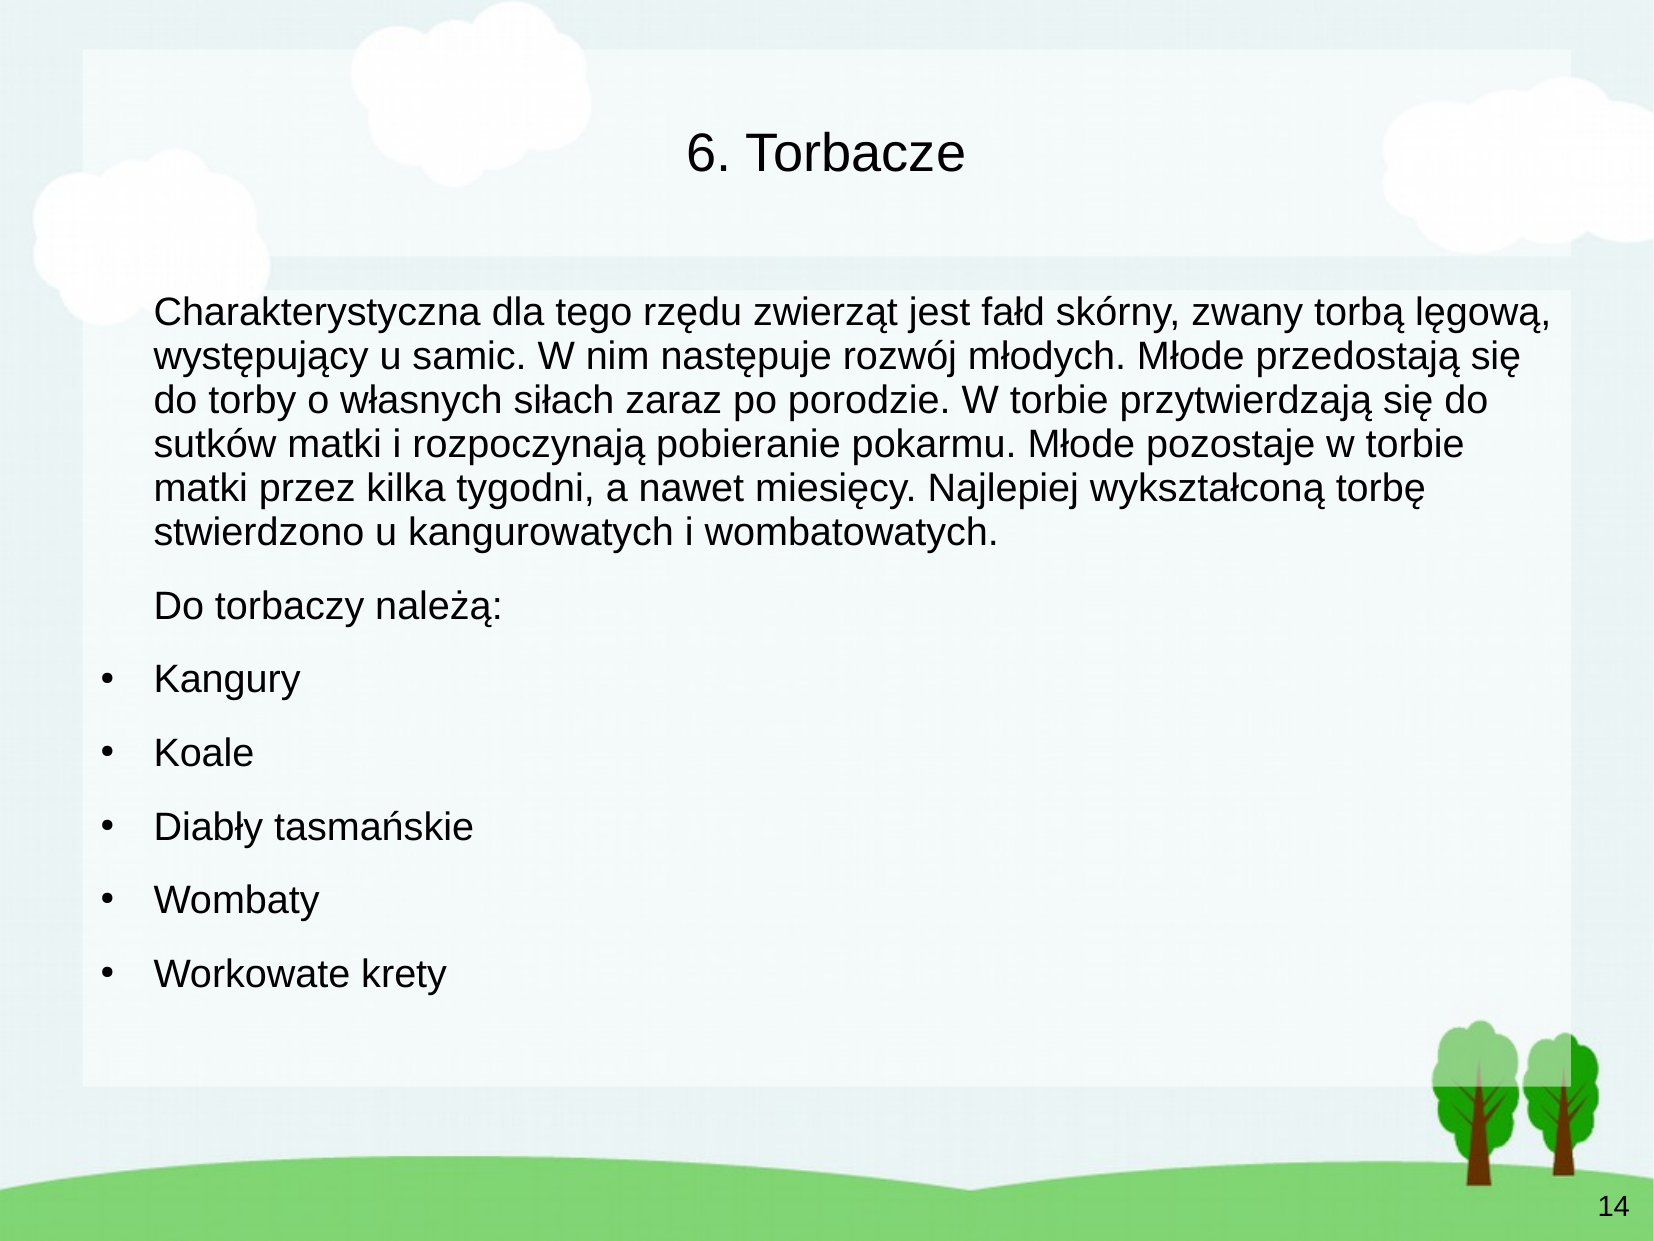

# 6. Torbacze
Charakterystyczna dla tego rzędu zwierząt jest fałd skórny, zwany torbą lęgową, występujący u samic. W nim następuje rozwój młodych. Młode przedostają się do torby o własnych siłach zaraz po porodzie. W torbie przytwierdzają się do sutków matki i rozpoczynają pobieranie pokarmu. Młode pozostaje w torbie matki przez kilka tygodni, a nawet miesięcy. Najlepiej wykształconą torbę stwierdzono u kangurowatych i wombatowatych.
Do torbaczy należą:
Kangury
Koale
Diabły tasmańskie
Wombaty
Workowate krety
14